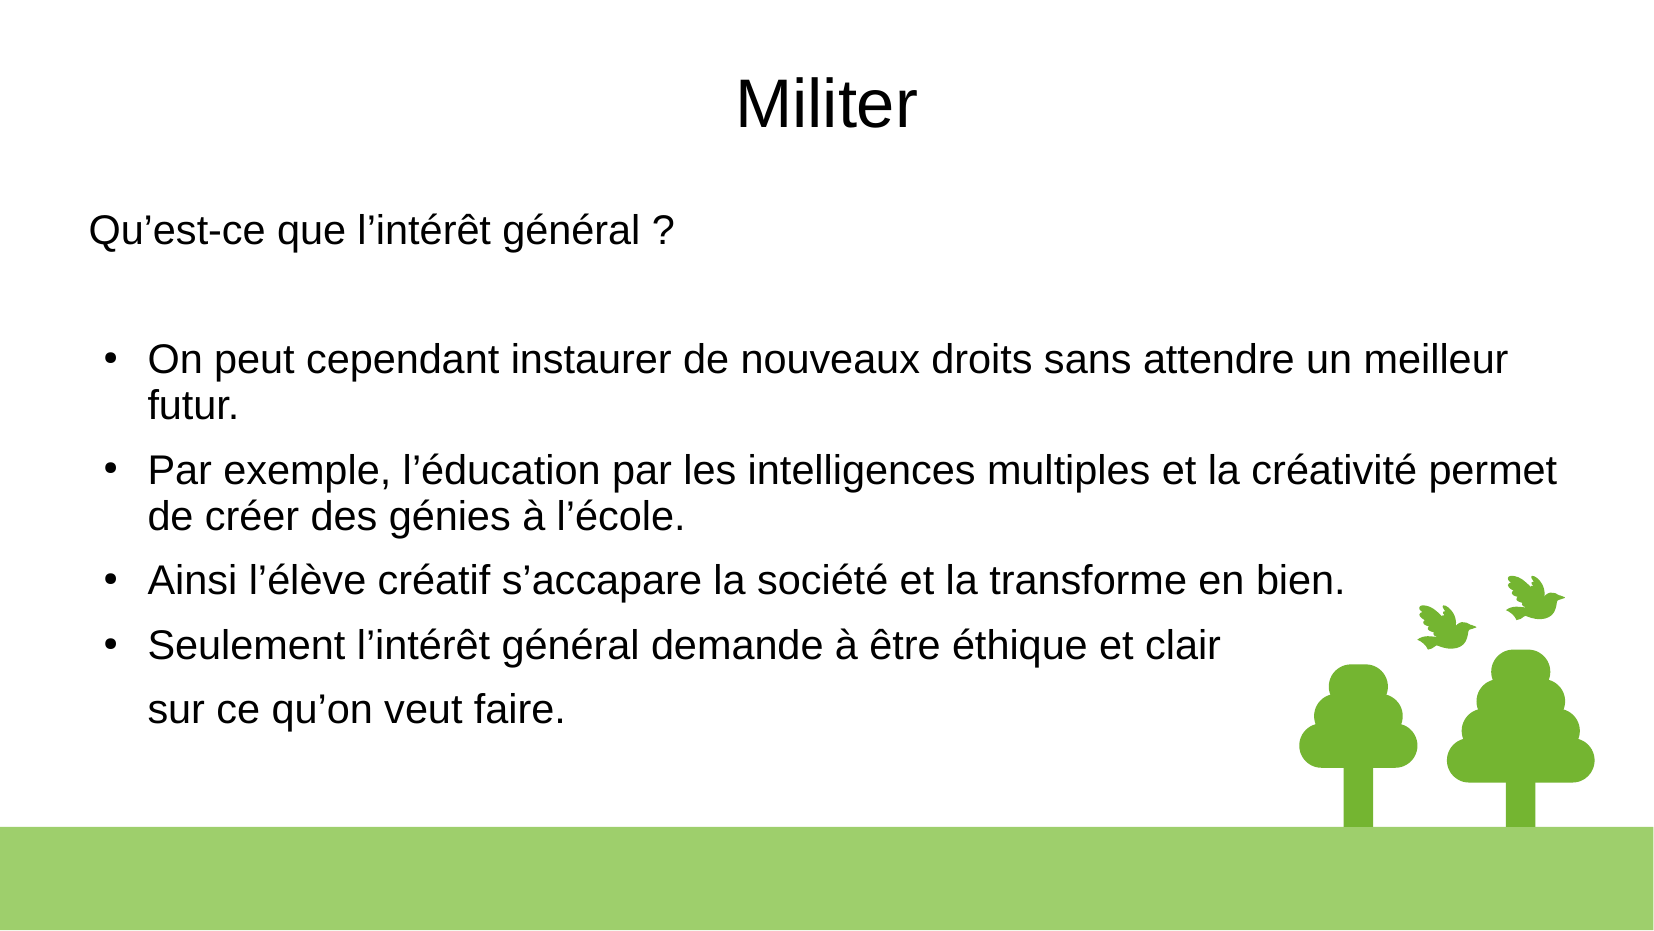

# Militer
Qu’est-ce que l’intérêt général ?
On peut cependant instaurer de nouveaux droits sans attendre un meilleur futur.
Par exemple, l’éducation par les intelligences multiples et la créativité permet de créer des génies à l’école.
Ainsi l’élève créatif s’accapare la société et la transforme en bien.
Seulement l’intérêt général demande à être éthique et clair
sur ce qu’on veut faire.